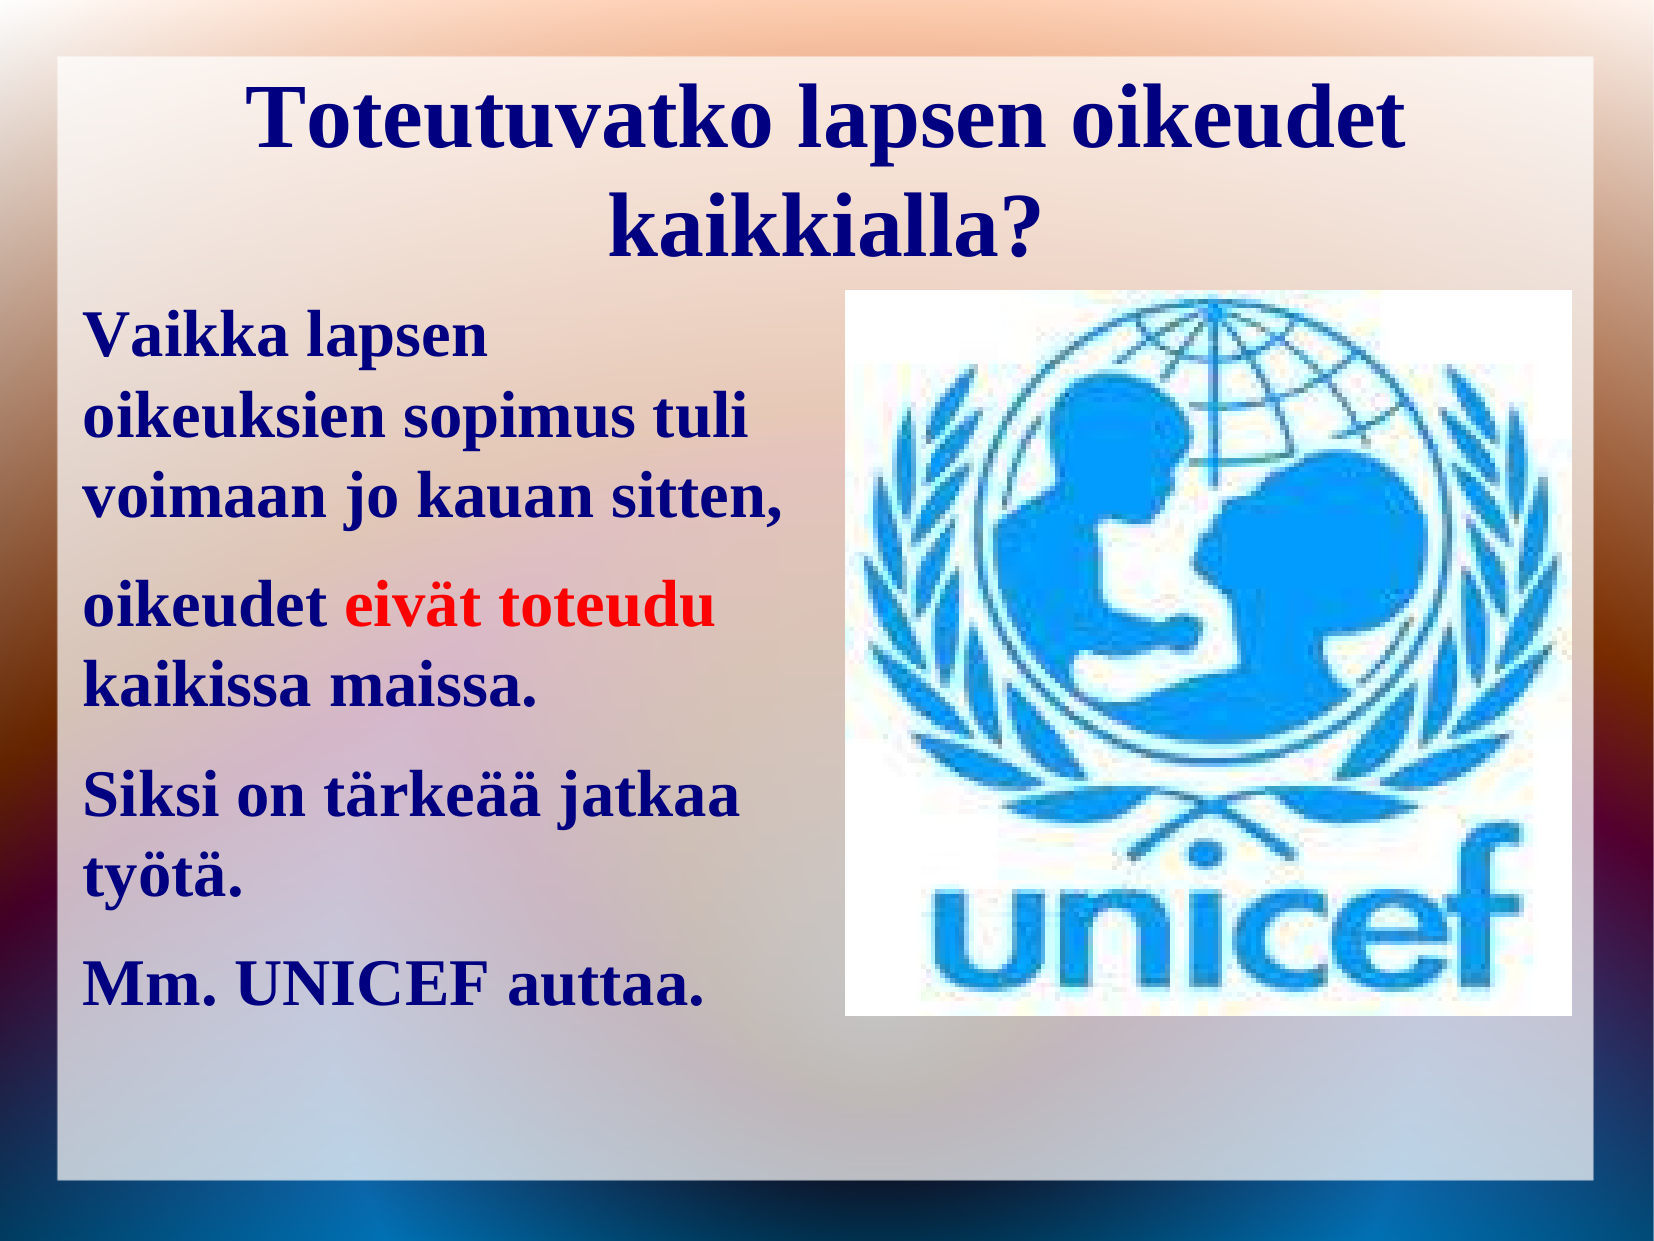

# Toteutuvatko lapsen oikeudet kaikkialla?
Vaikka lapsen oikeuksien sopimus tuli voimaan jo kauan sitten,
oikeudet eivät toteudu kaikissa maissa.
Siksi on tärkeää jatkaa työtä.
Mm. UNICEF auttaa.